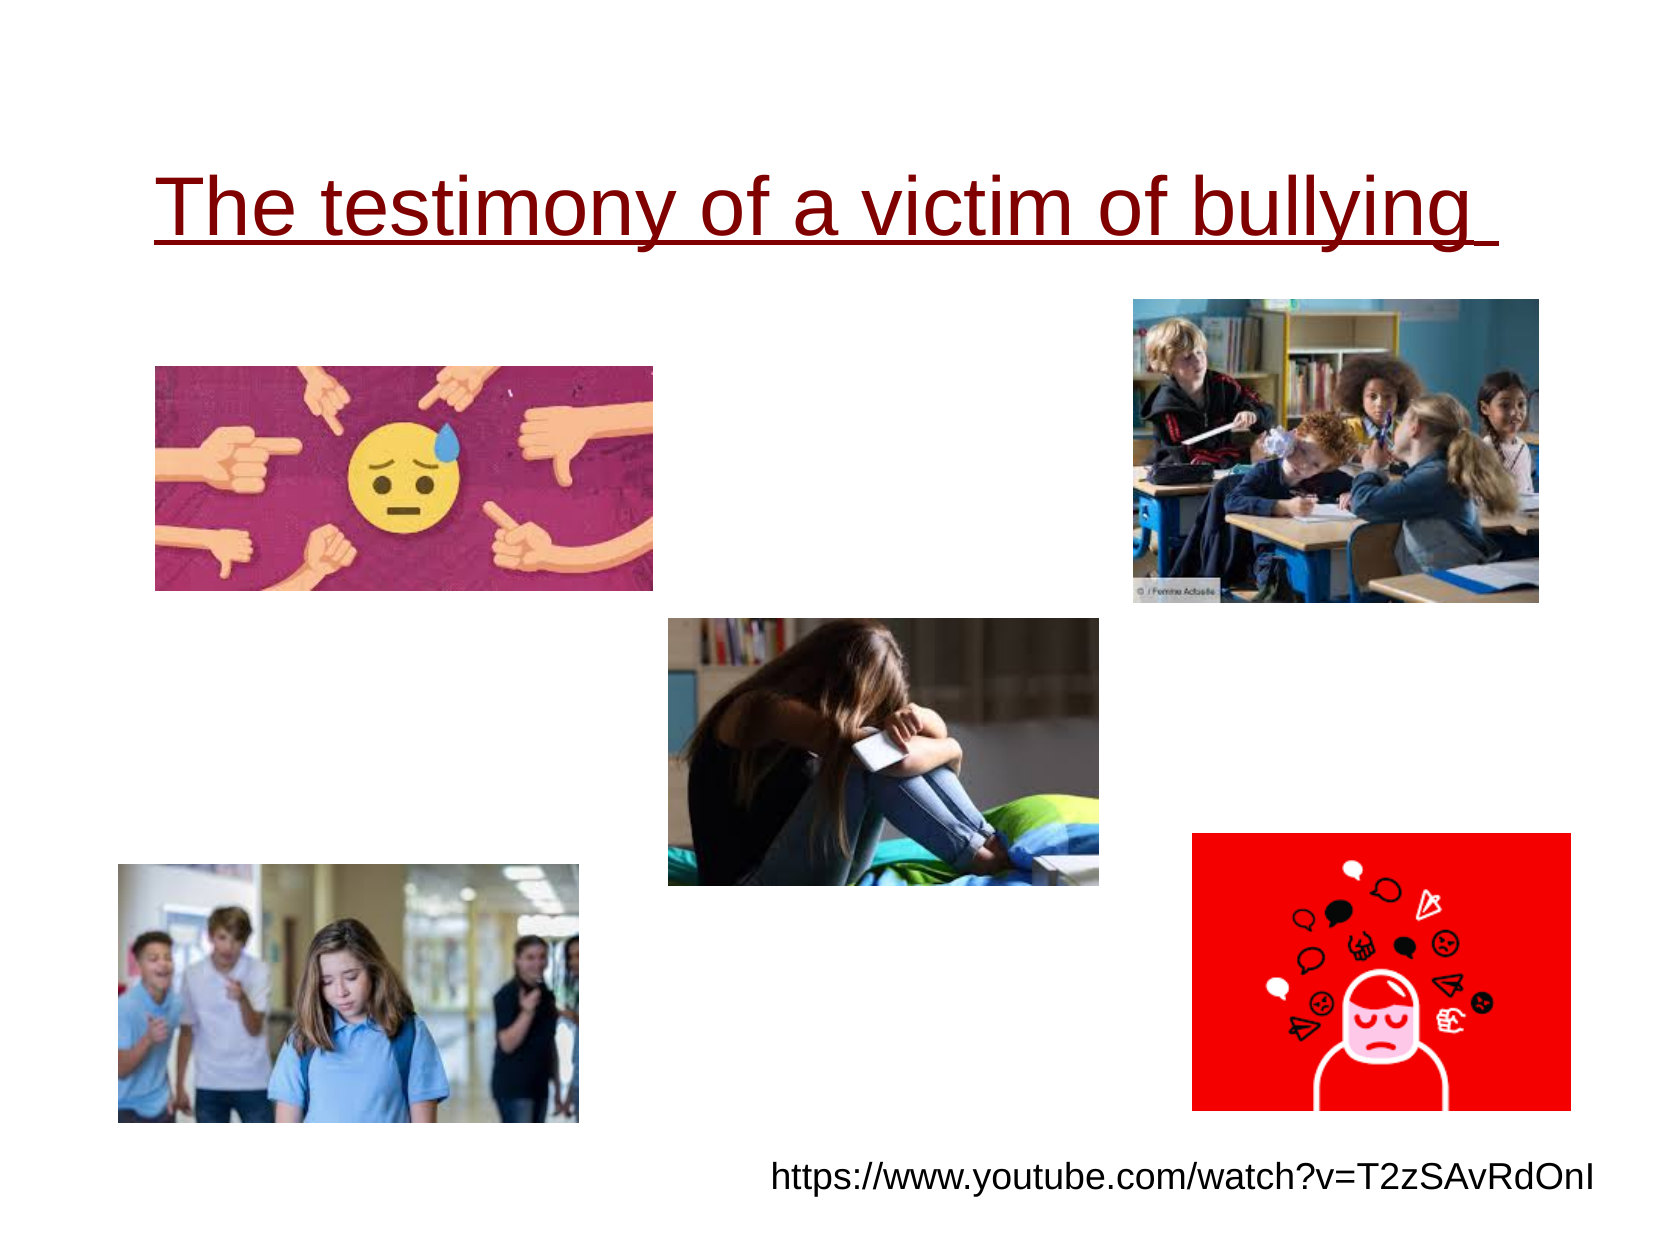

# The testimony of a victim of bullying
https://www.youtube.com/watch?v=T2zSAvRdOnI